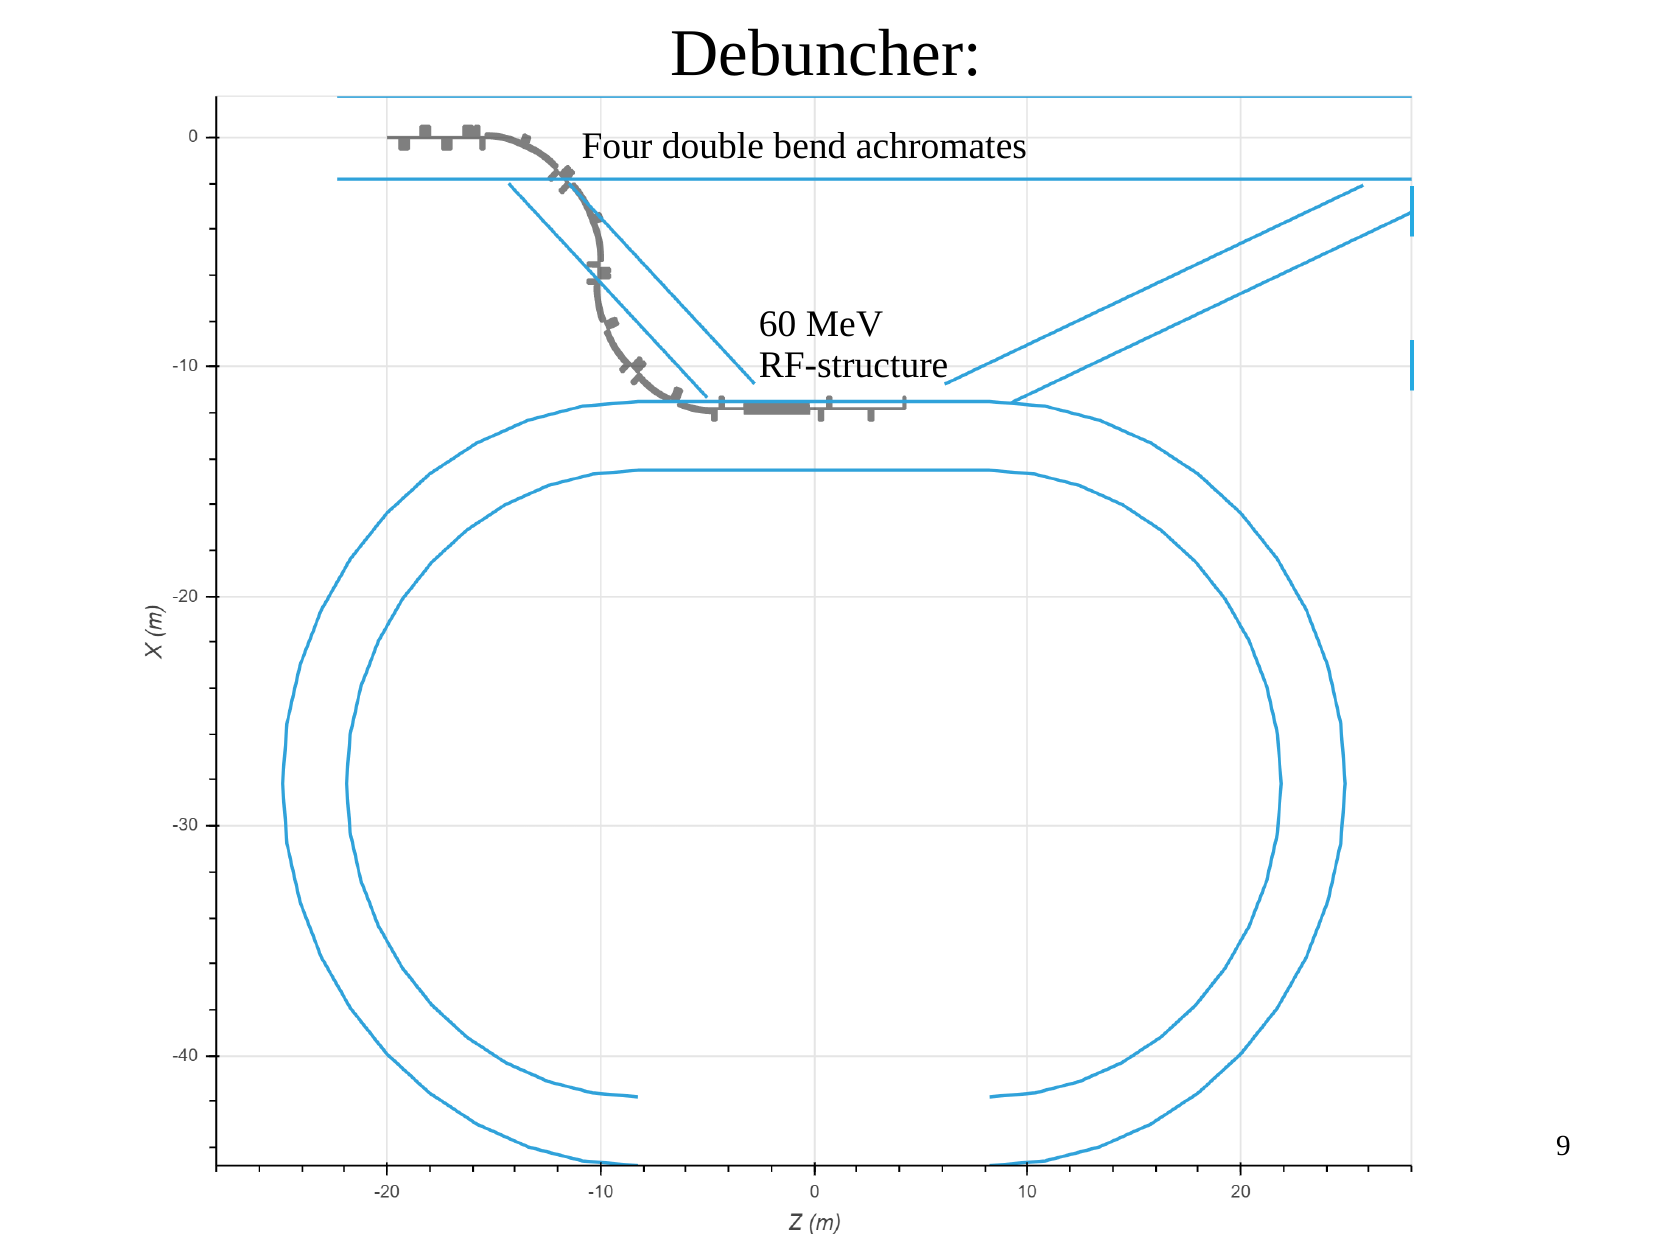

# Debuncher:
Four double bend achromates
60 MeV
RF-structure
9